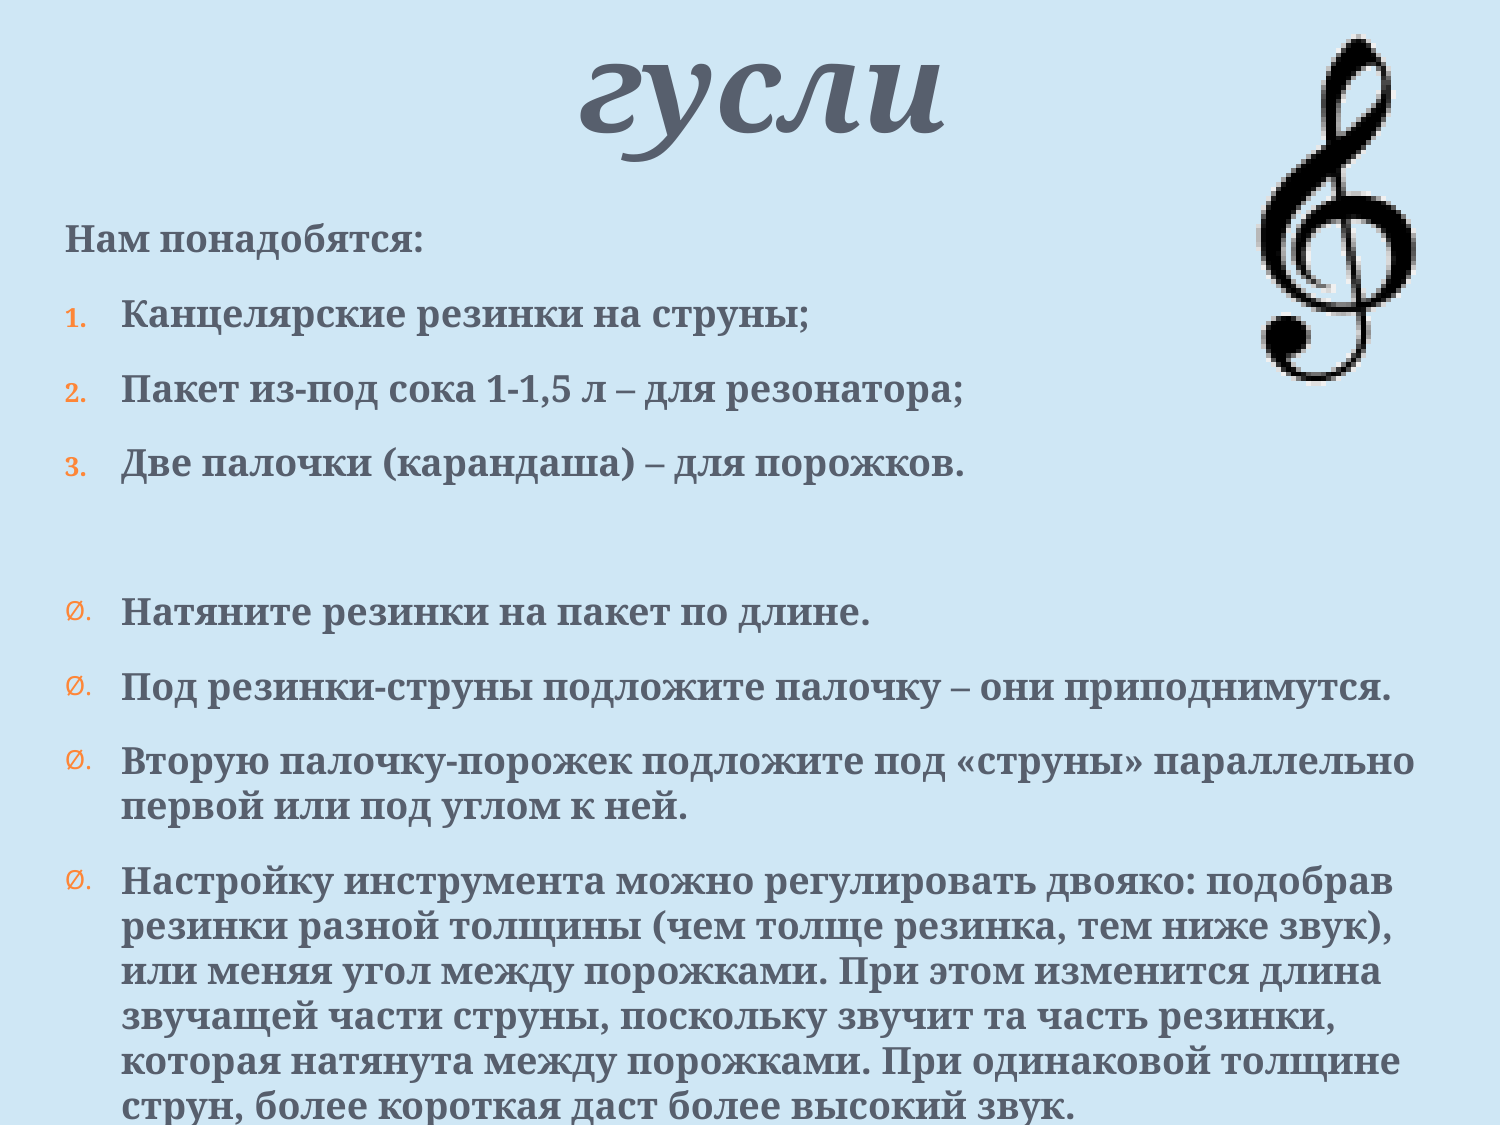

# гусли
Нам понадобятся:
Канцелярские резинки на струны;
Пакет из-под сока 1-1,5 л – для резонатора;
Две палочки (карандаша) – для порожков.
Натяните резинки на пакет по длине.
Под резинки-струны подложите палочку – они приподнимутся.
Вторую палочку-порожек подложите под «струны» параллельно первой или под углом к ней.
Настройку инструмента можно регулировать двояко: подобрав резинки разной толщины (чем толще резинка, тем ниже звук), или меняя угол между порожками. При этом изменится длина звучащей части струны, поскольку звучит та часть резинки, которая натянута между порожками. При одинаковой толщине струн, более короткая даст более высокий звук.
Играйте на гуслях, либо защипывая струны по очереди, либо проводя пальцем по всем струнам сразу.